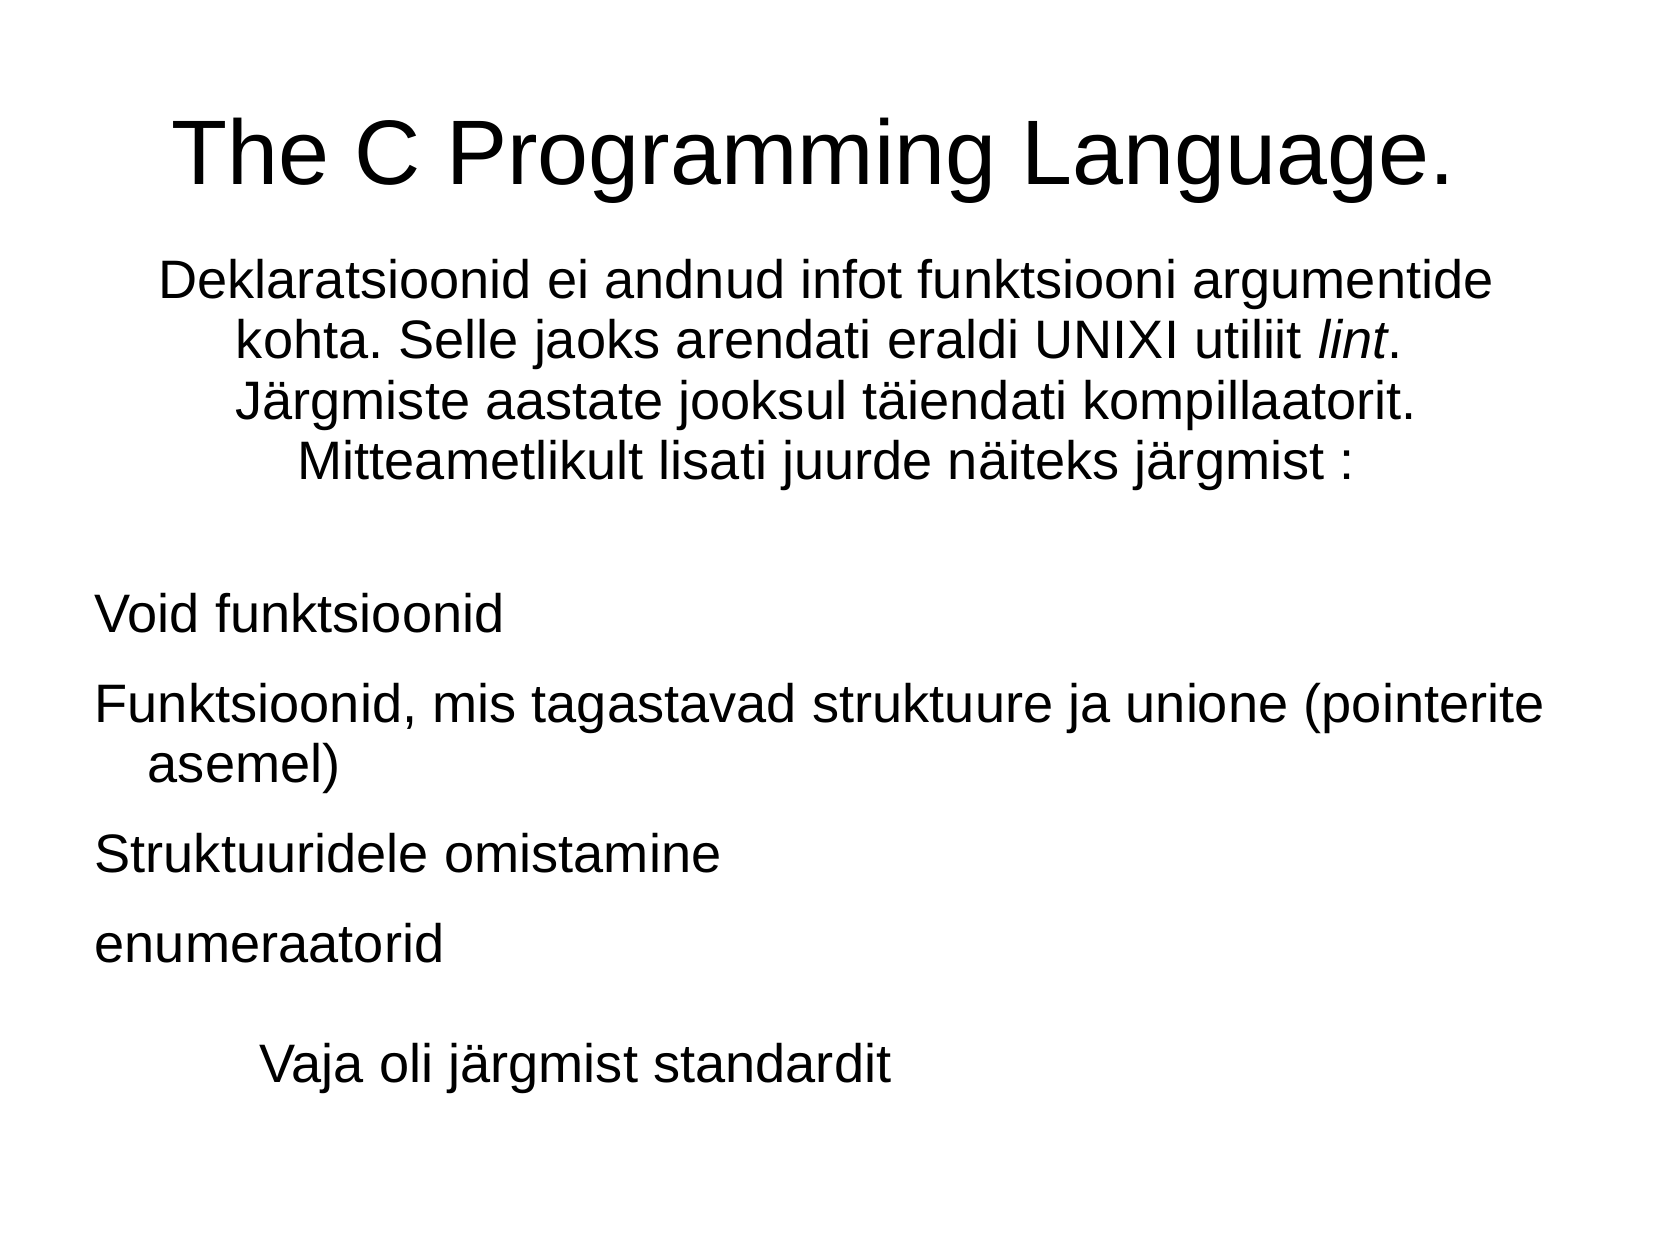

# The C Programming Language.
Deklaratsioonid ei andnud infot funktsiooni argumentide kohta. Selle jaoks arendati eraldi UNIXI utiliit lint.
Järgmiste aastate jooksul täiendati kompillaatorit. Mitteametlikult lisati juurde näiteks järgmist :
Void funktsioonid
Funktsioonid, mis tagastavad struktuure ja unione (pointerite asemel)
Struktuuridele omistamine
enumeraatorid
Vaja oli järgmist standardit